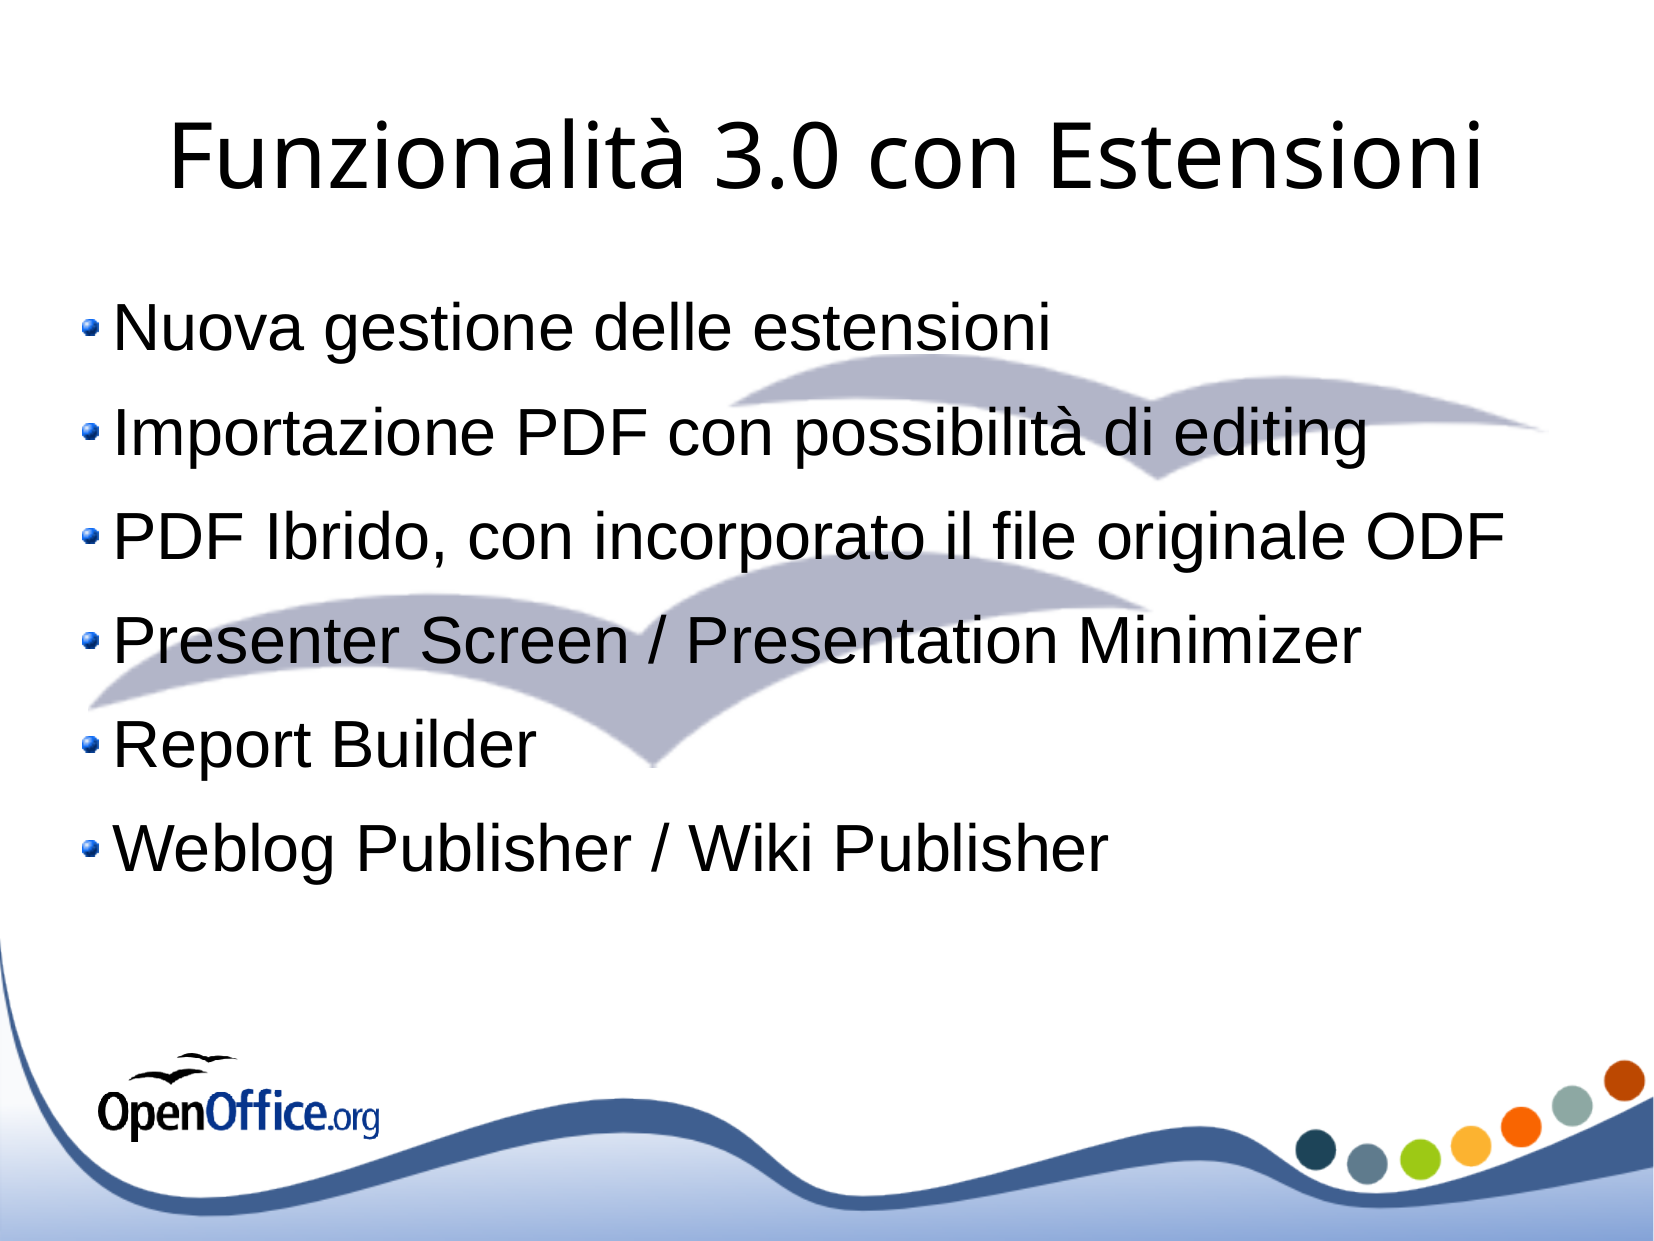

# Funzionalità 3.0 con Estensioni
Nuova gestione delle estensioni
Importazione PDF con possibilità di editing
PDF Ibrido, con incorporato il file originale ODF
Presenter Screen / Presentation Minimizer
Report Builder
Weblog Publisher / Wiki Publisher